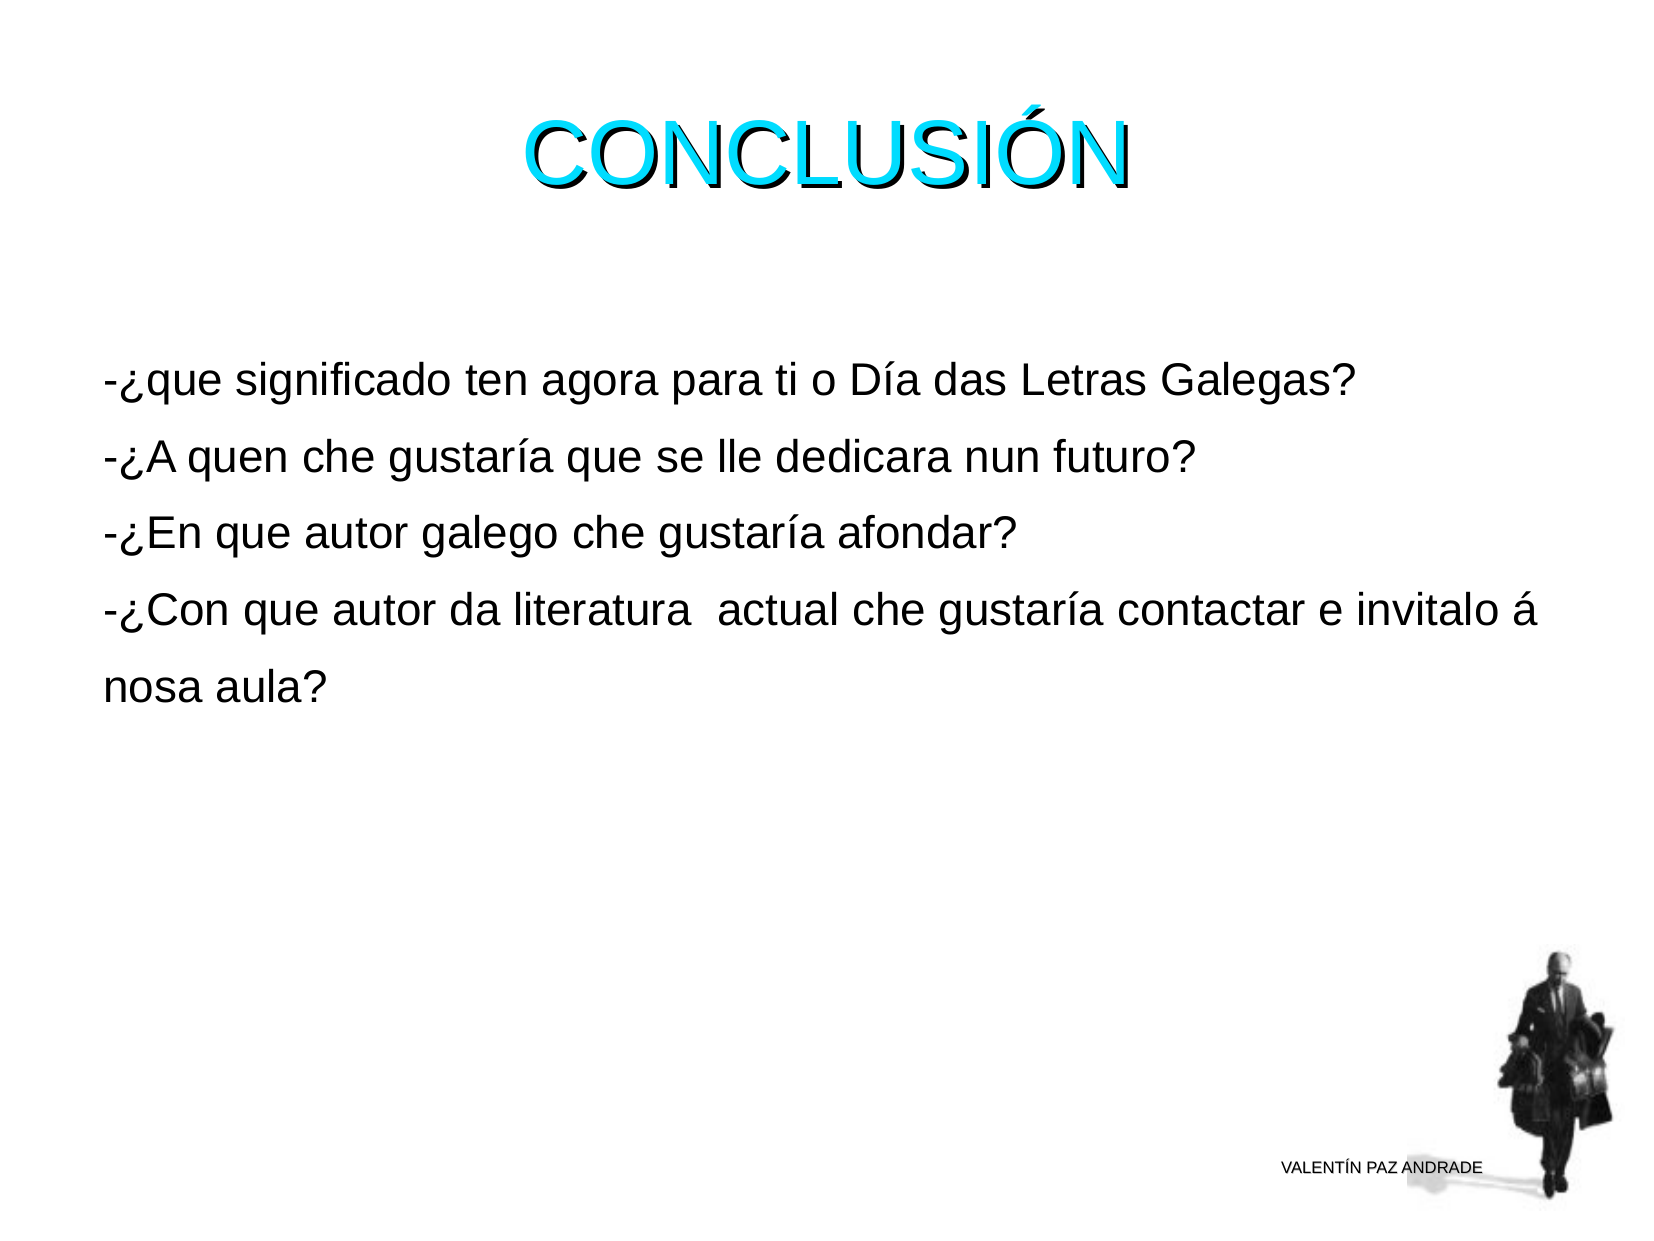

# CONCLUSIÓN
	-¿que significado ten agora para ti o Día das Letras Galegas?
	-¿A quen che gustaría que se lle dedicara nun futuro?
	-¿En que autor galego che gustaría afondar?
	-¿Con que autor da literatura actual che gustaría contactar e invitalo á 		nosa aula?
VALENTÍN PAZ ANDRADE